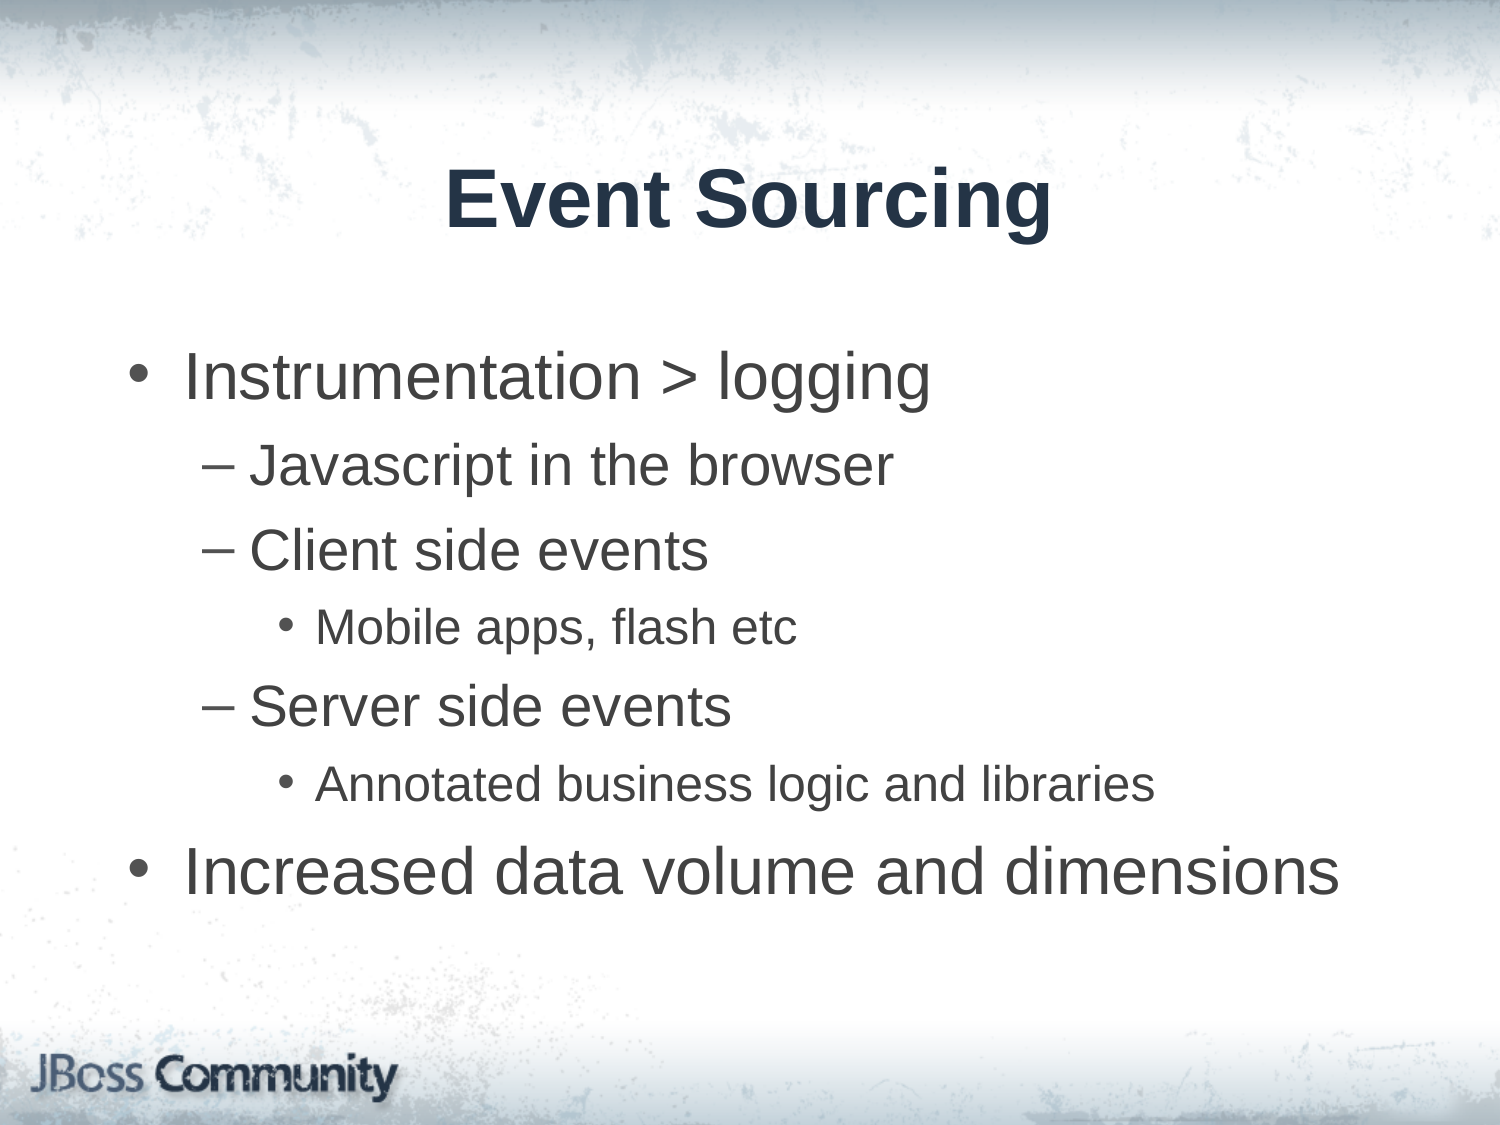

# Event Sourcing
Instrumentation > logging
Javascript in the browser
Client side events
Mobile apps, flash etc
Server side events
Annotated business logic and libraries
Increased data volume and dimensions